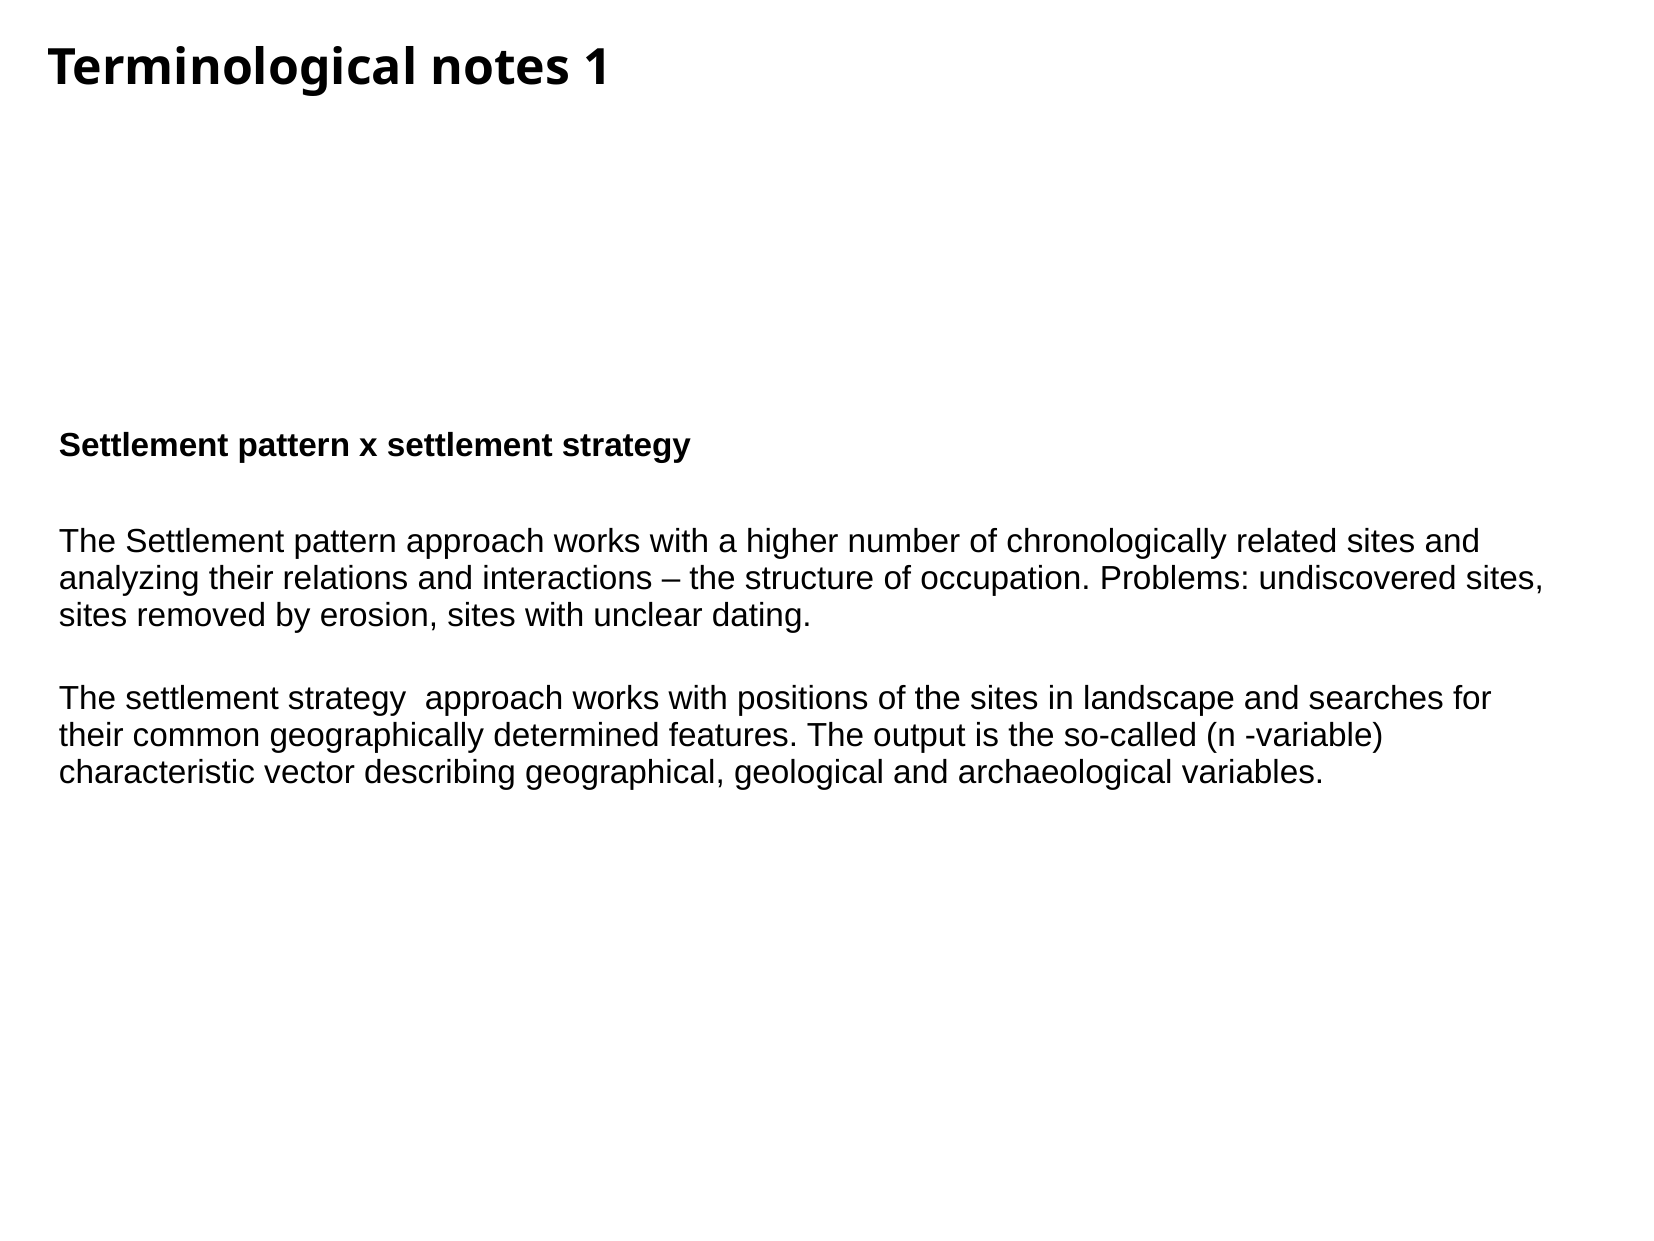

# Terminological notes 1
Settlement pattern x settlement strategy
The Settlement pattern approach works with a higher number of chronologically related sites and analyzing their relations and interactions – the structure of occupation. Problems: undiscovered sites, sites removed by erosion, sites with unclear dating.
The settlement strategy approach works with positions of the sites in landscape and searches for their common geographically determined features. The output is the so-called (n -variable) characteristic vector describing geographical, geological and archaeological variables.